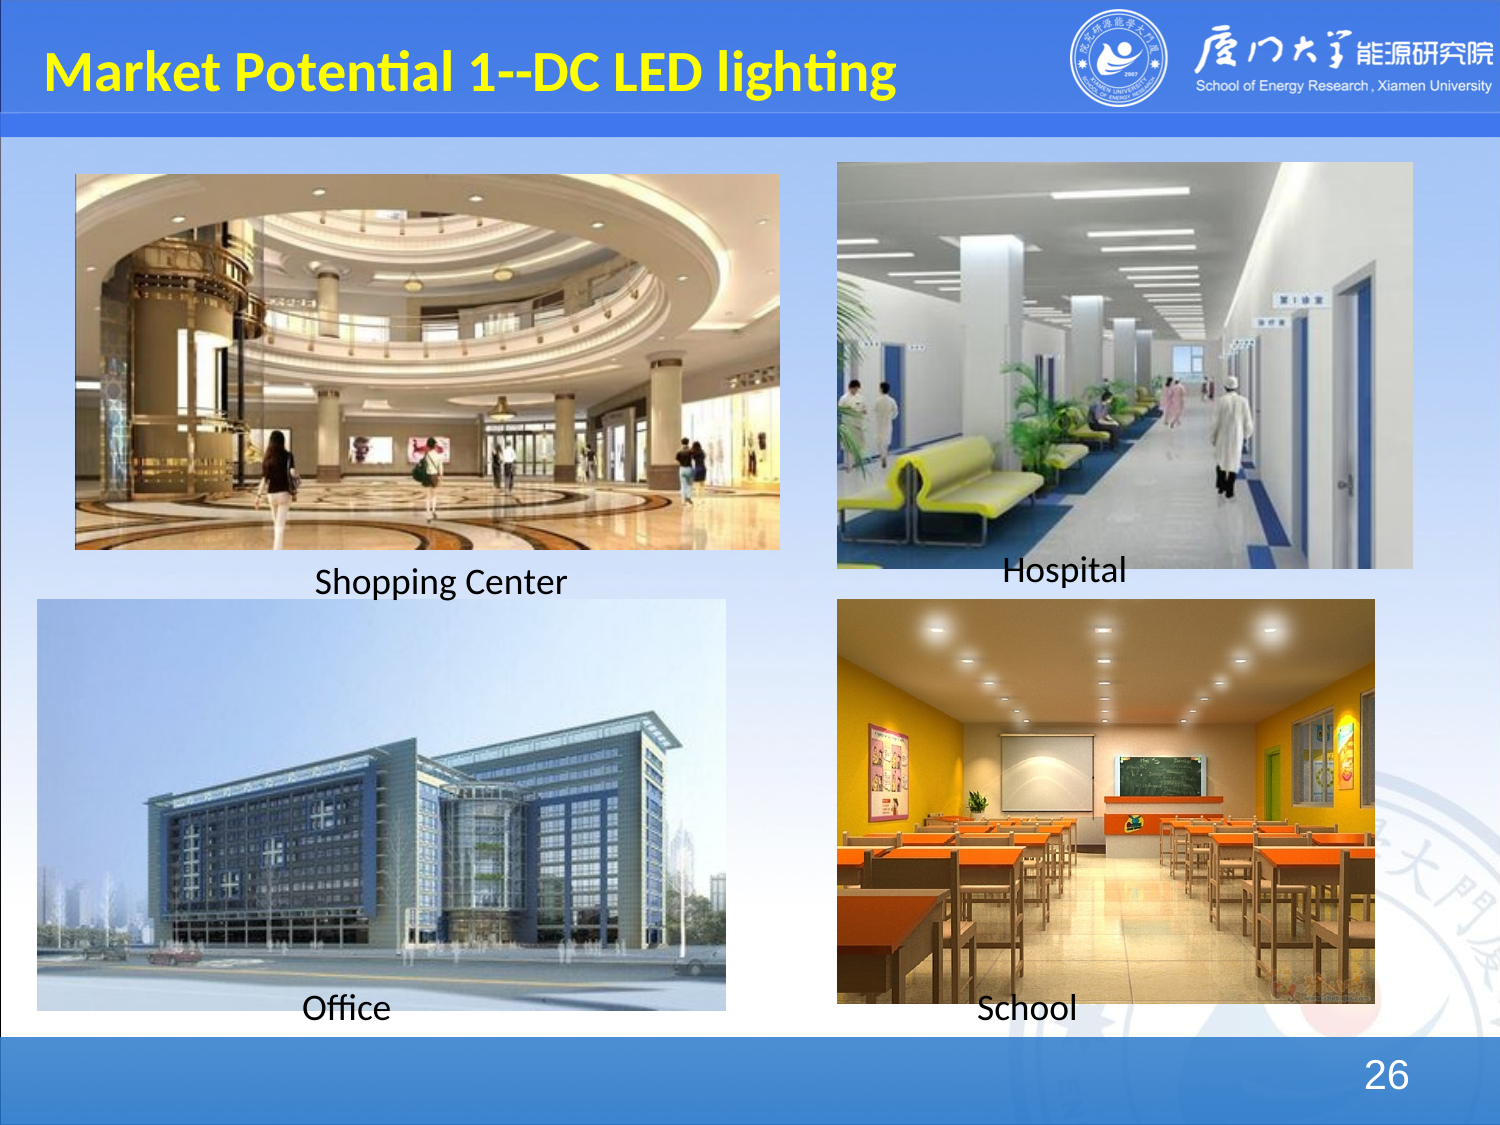

Market Potential 1--DC LED lighting
Hospital
Shopping Center
Office
School